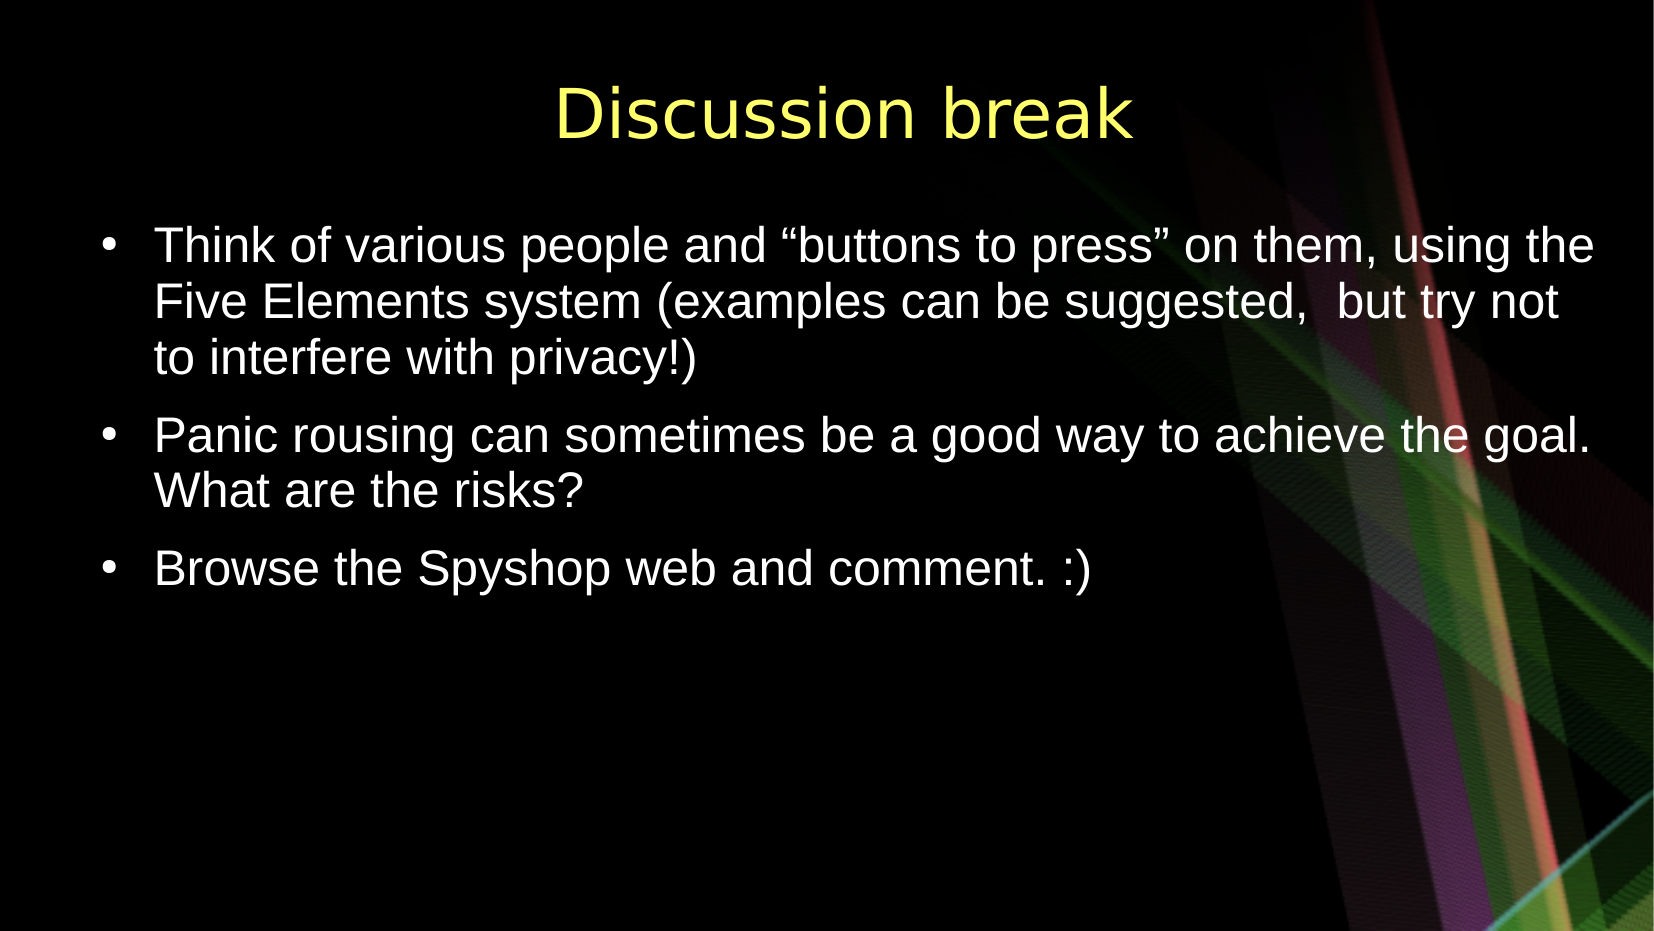

# Discussion break
Think of various people and “buttons to press” on them, using the Five Elements system (examples can be suggested, but try not to interfere with privacy!)
Panic rousing can sometimes be a good way to achieve the goal. What are the risks?
Browse the Spyshop web and comment. :)